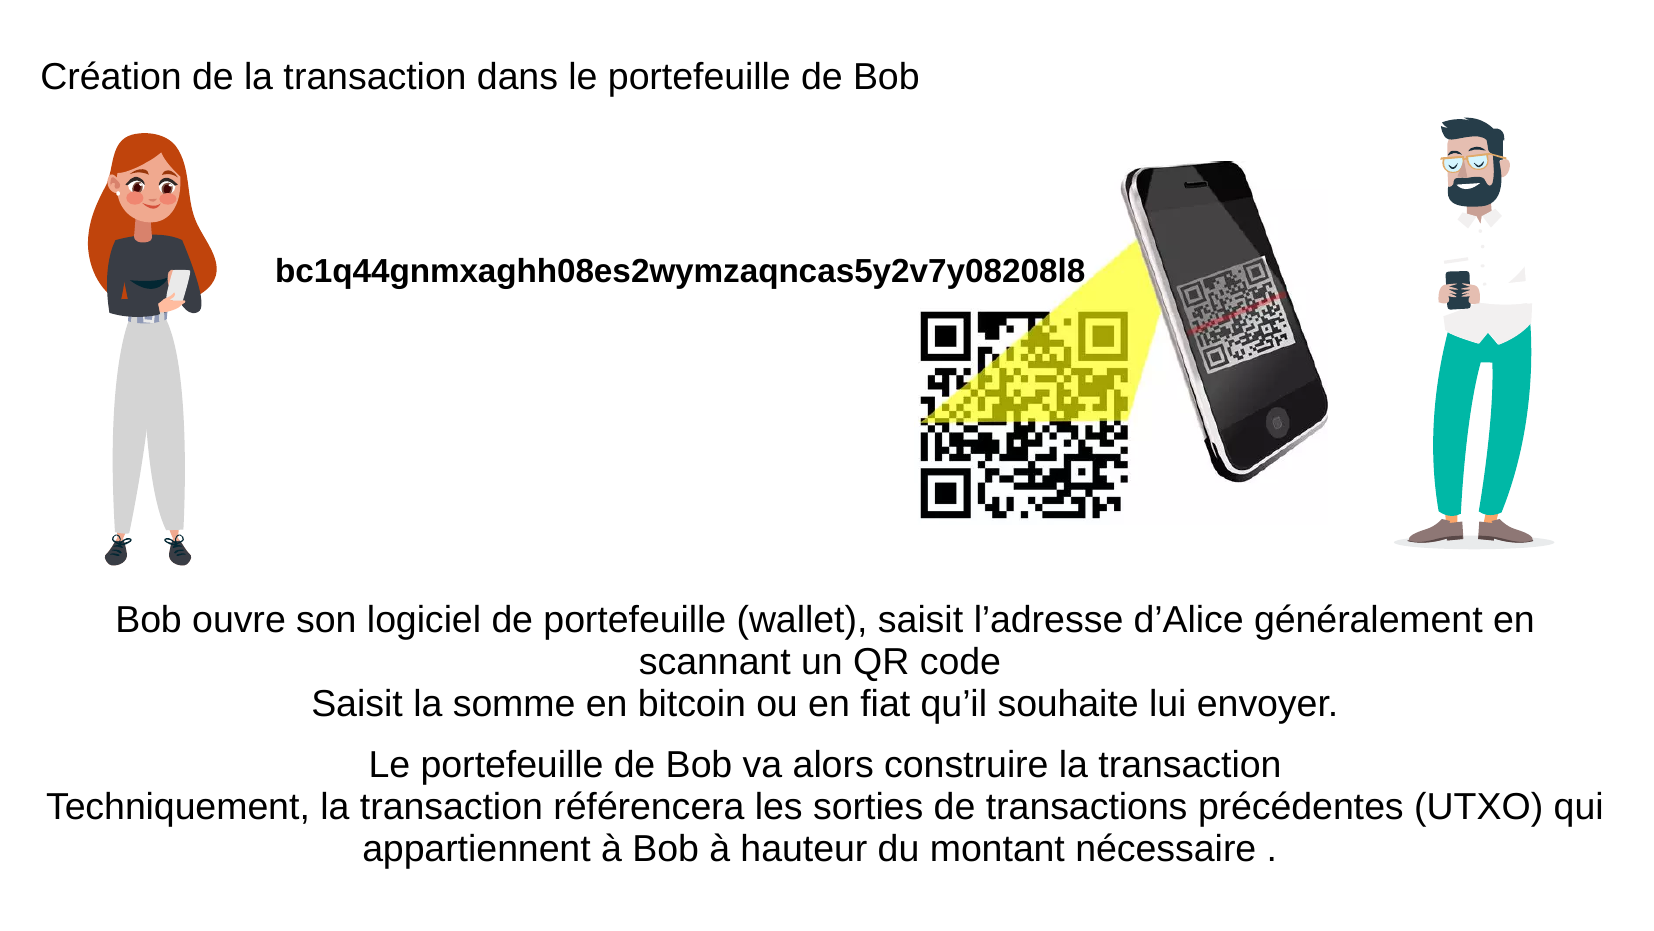

Création de la transaction dans le portefeuille de Bob
bc1q44gnmxaghh08es2wymzaqncas5y2v7y08208l8
Bob ouvre son logiciel de portefeuille (wallet), saisit l’adresse d’Alice généralement en scannant un QR code
Saisit la somme en bitcoin ou en fiat qu’il souhaite lui envoyer.
Le portefeuille de Bob va alors construire la transaction
Techniquement, la transaction référencera les sorties de transactions précédentes (UTXO) qui appartiennent à Bob à hauteur du montant nécessaire .